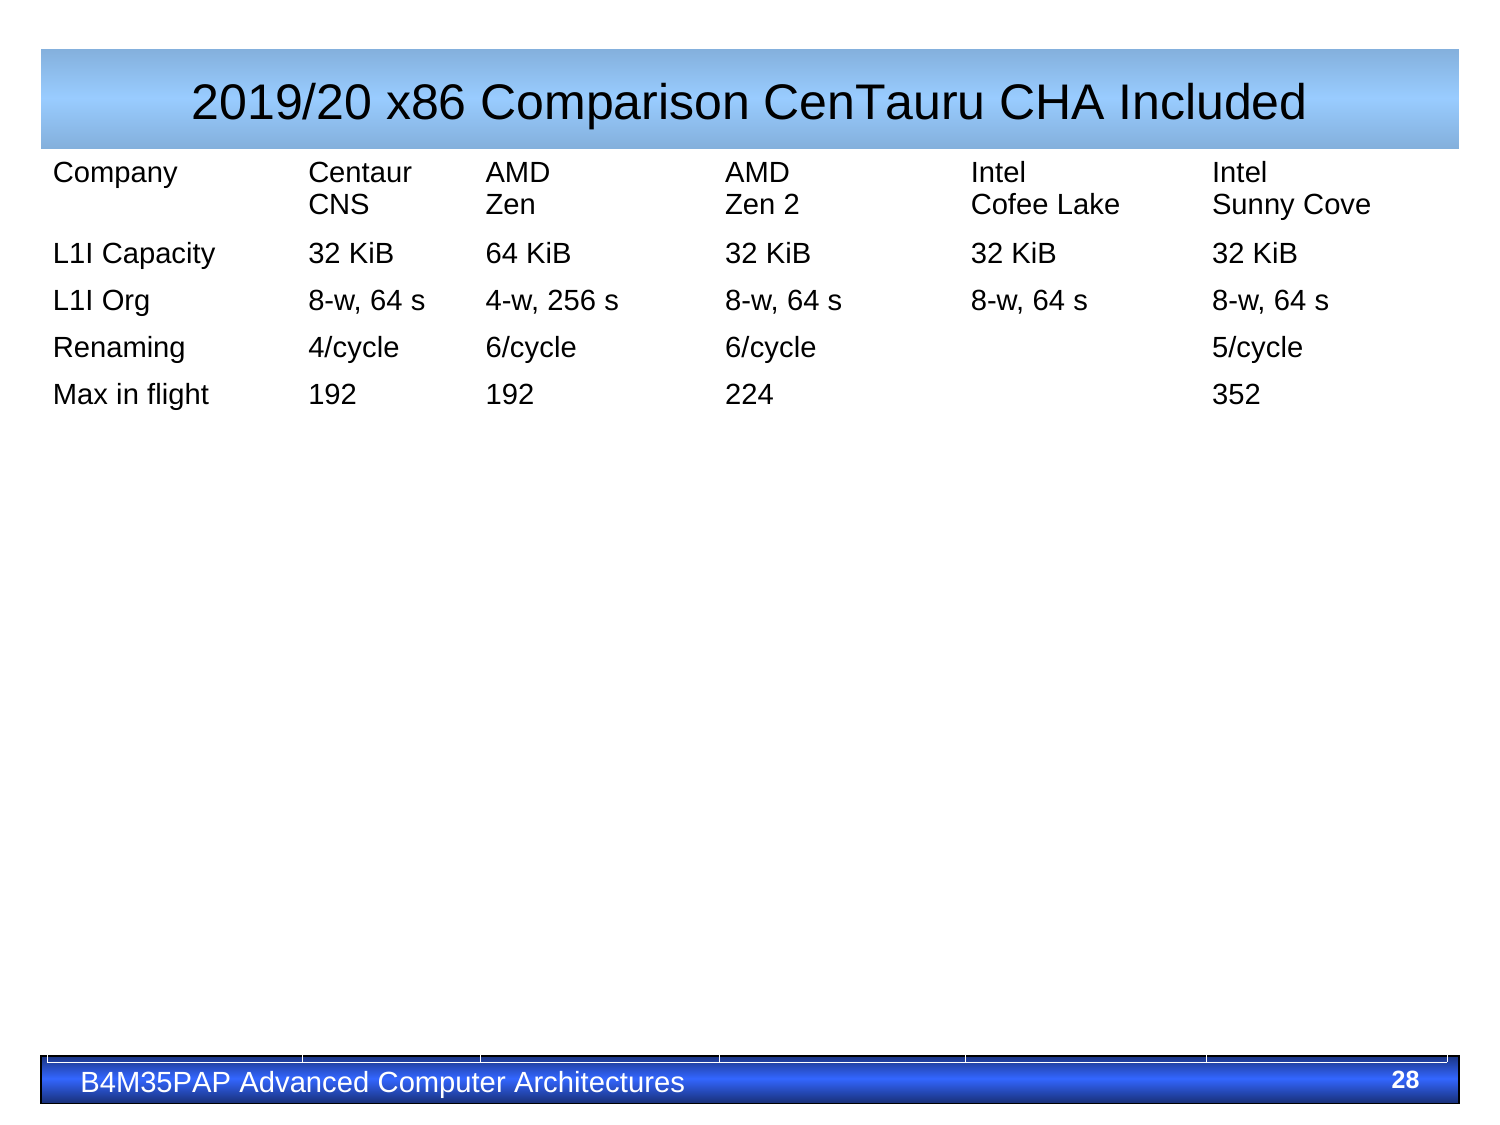

# 2019/20 x86 Comparison CenTauru CHA Included
| Company | Centaur CNS | AMD Zen | AMD Zen 2 | Intel Cofee Lake | Intel Sunny Cove |
| --- | --- | --- | --- | --- | --- |
| L1I Capacity | 32 KiB | 64 KiB | 32 KiB | 32 KiB | 32 KiB |
| L1I Org | 8-w, 64 s | 4-w, 256 s | 8-w, 64 s | 8-w, 64 s | 8-w, 64 s |
| Renaming | 4/cycle | 6/cycle | 6/cycle | | 5/cycle |
| Max in flight | 192 | 192 | 224 | | 352 |
| | | | | | |
| | | | | | |
| | | | | | |
| | | | | | |
| | | | | | |
| | | | | | |
| | | | | | |
| | | | | | |
| | | | | | |
| | | | | | |